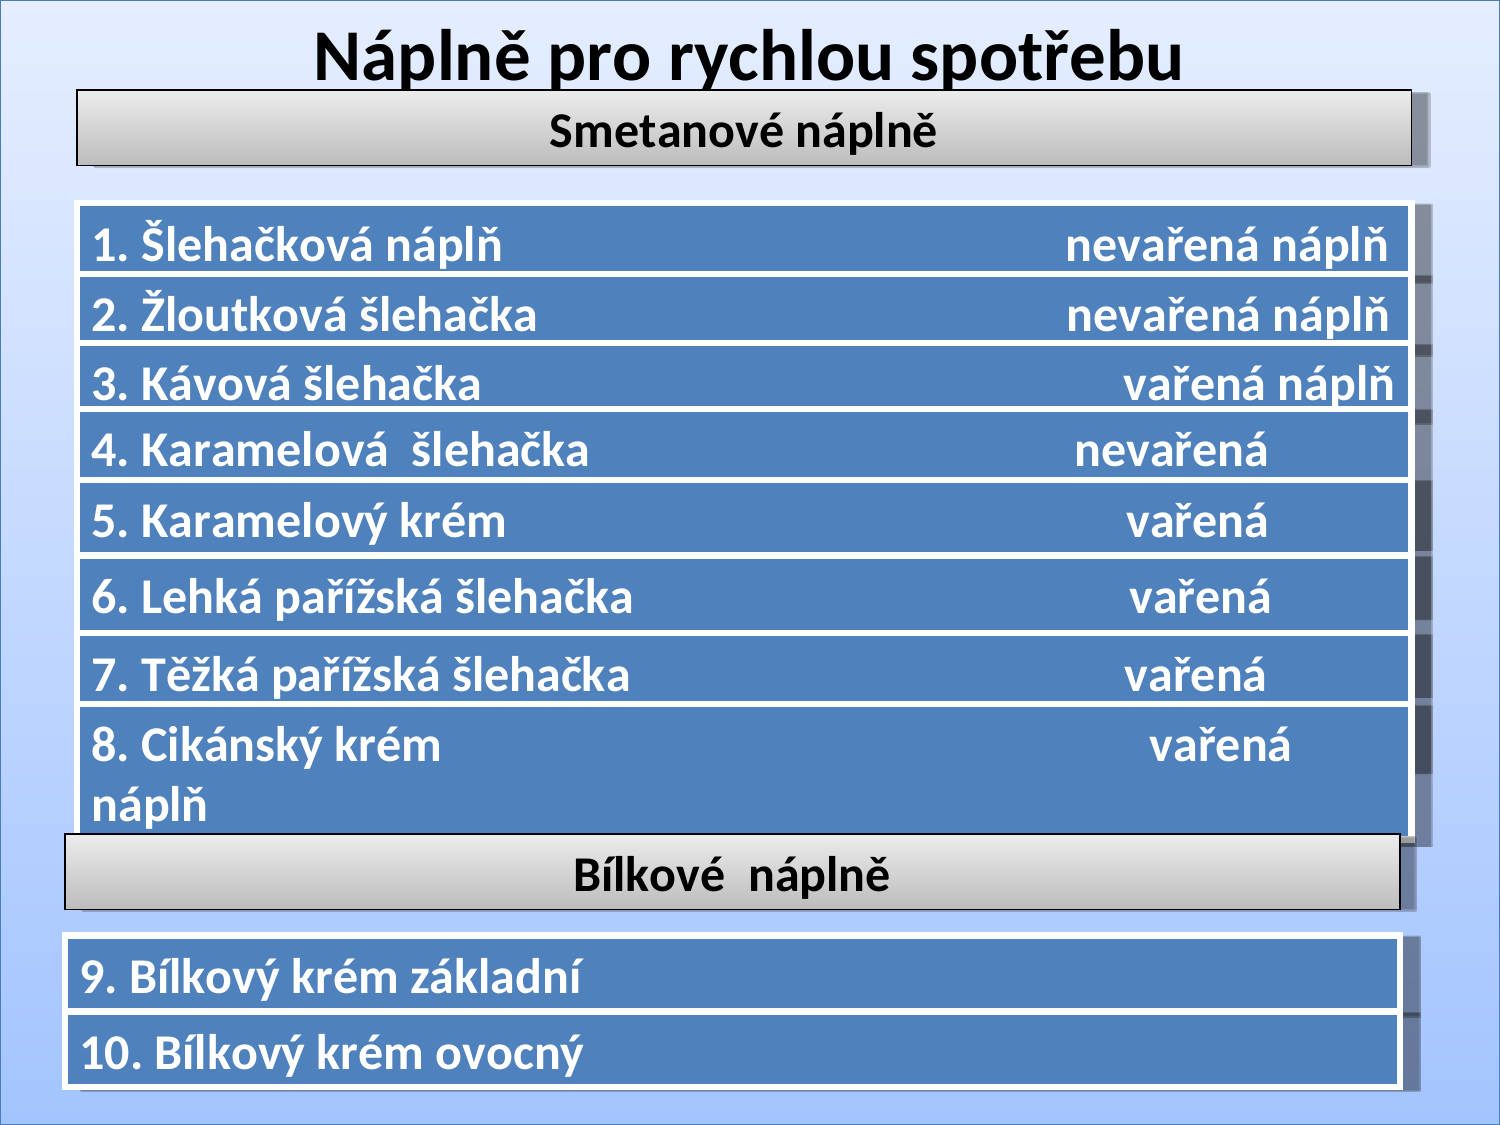

Náplně pro rychlou spotřebu
#
Smetanové náplně
1. Šlehačková náplň nevařená náplň
2. Žloutková šlehačka nevařená náplň
3. Kávová šlehačka vařená náplň
4. Karamelová šlehačka nevařená náplň
5. Karamelový krém vařená náplň
6. Lehká pařížská šlehačka vařená náplň
7. Těžká pařížská šlehačka vařená náplň
8. Cikánský krém vařená náplň
Bílkové náplně
9. Bílkový krém základní
10. Bílkový krém ovocný